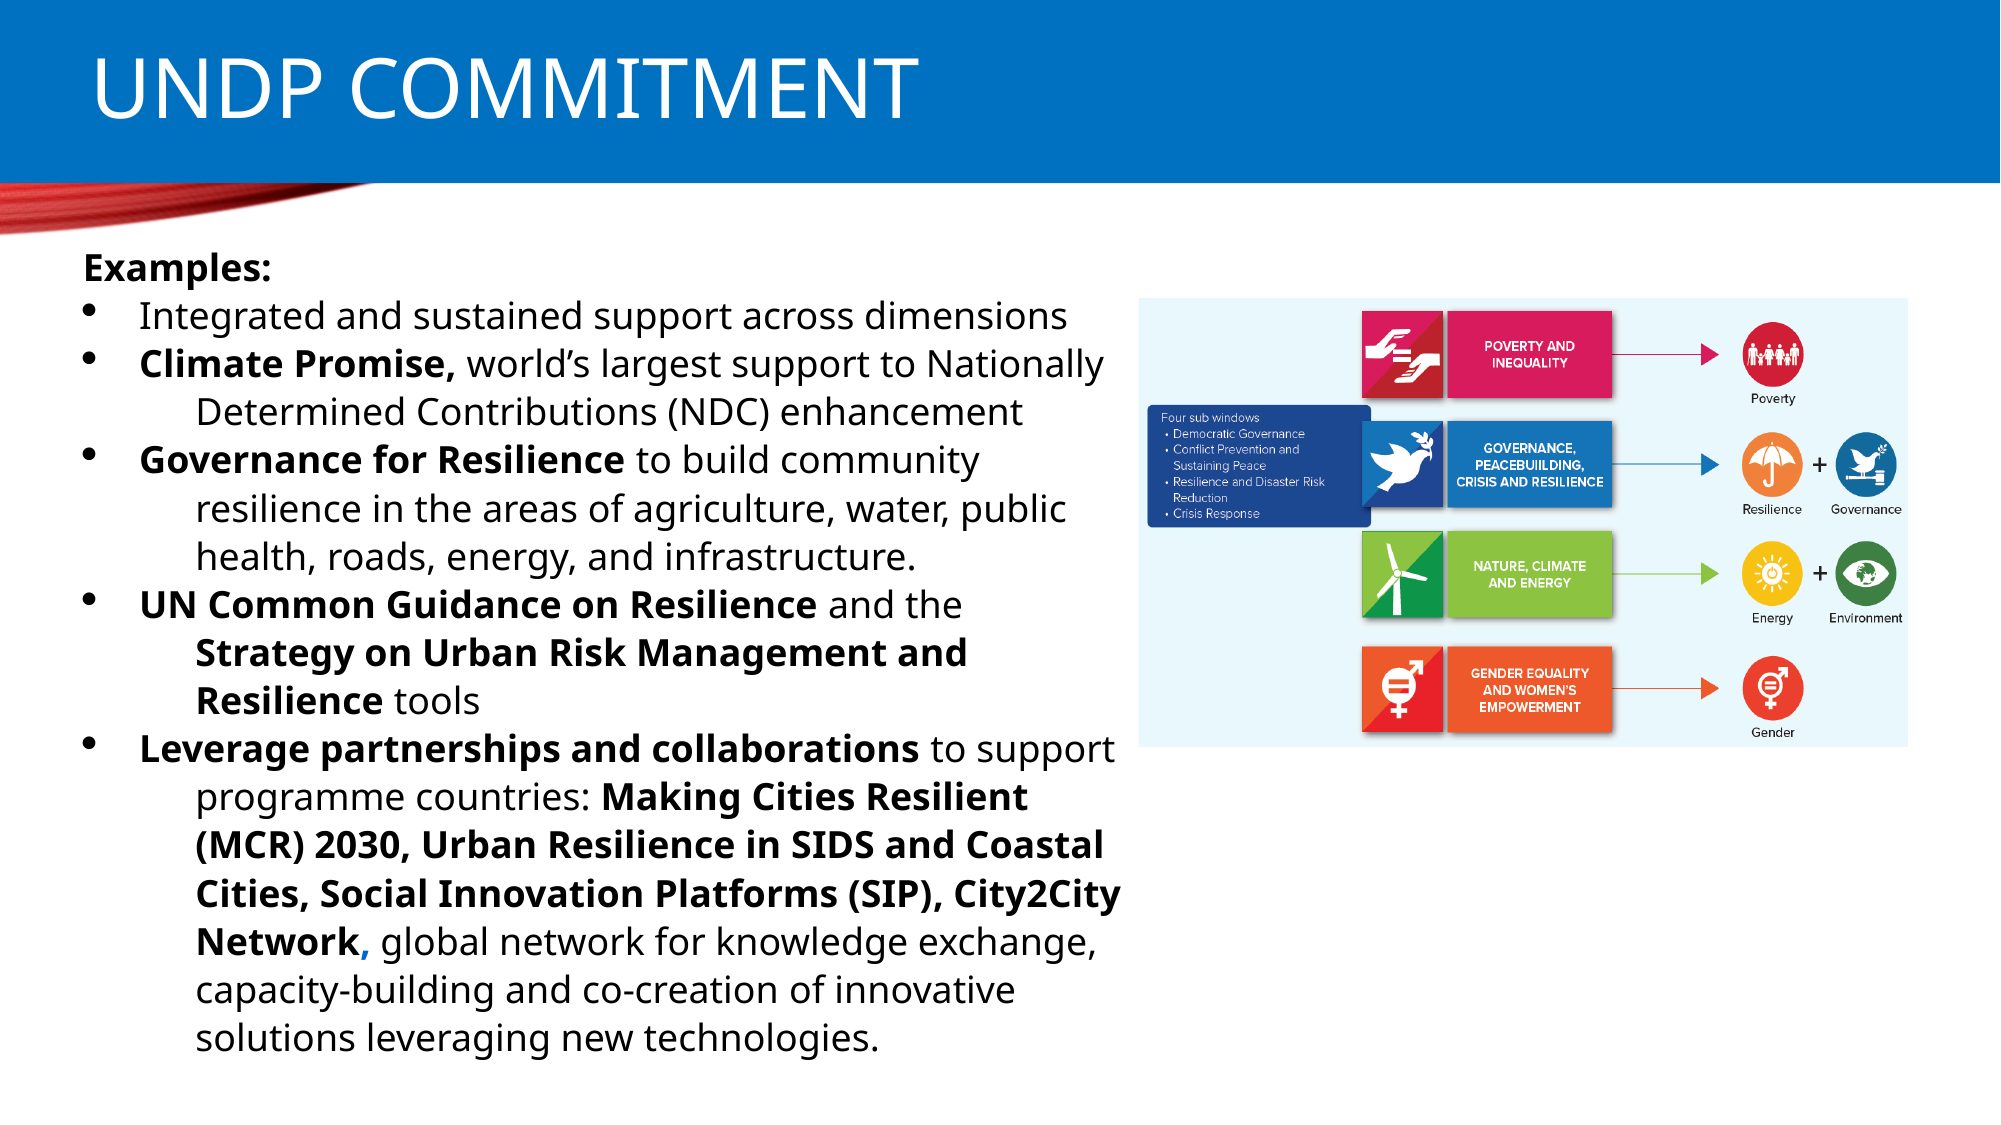

# UNDP commitment
Examples:
Integrated and sustained support across dimensions
Climate Promise, world’s largest support to Nationally Determined Contributions (NDC) enhancement
Governance for Resilience to build community resilience in the areas of agriculture, water, public health, roads, energy, and infrastructure.
UN Common Guidance on Resilience and the Strategy on Urban Risk Management and Resilience tools
Leverage partnerships and collaborations to support programme countries: Making Cities Resilient (MCR) 2030, Urban Resilience in SIDS and Coastal Cities, Social Innovation Platforms (SIP), City2City Network, global network for knowledge exchange, capacity-building and co-creation of innovative solutions leveraging new technologies.